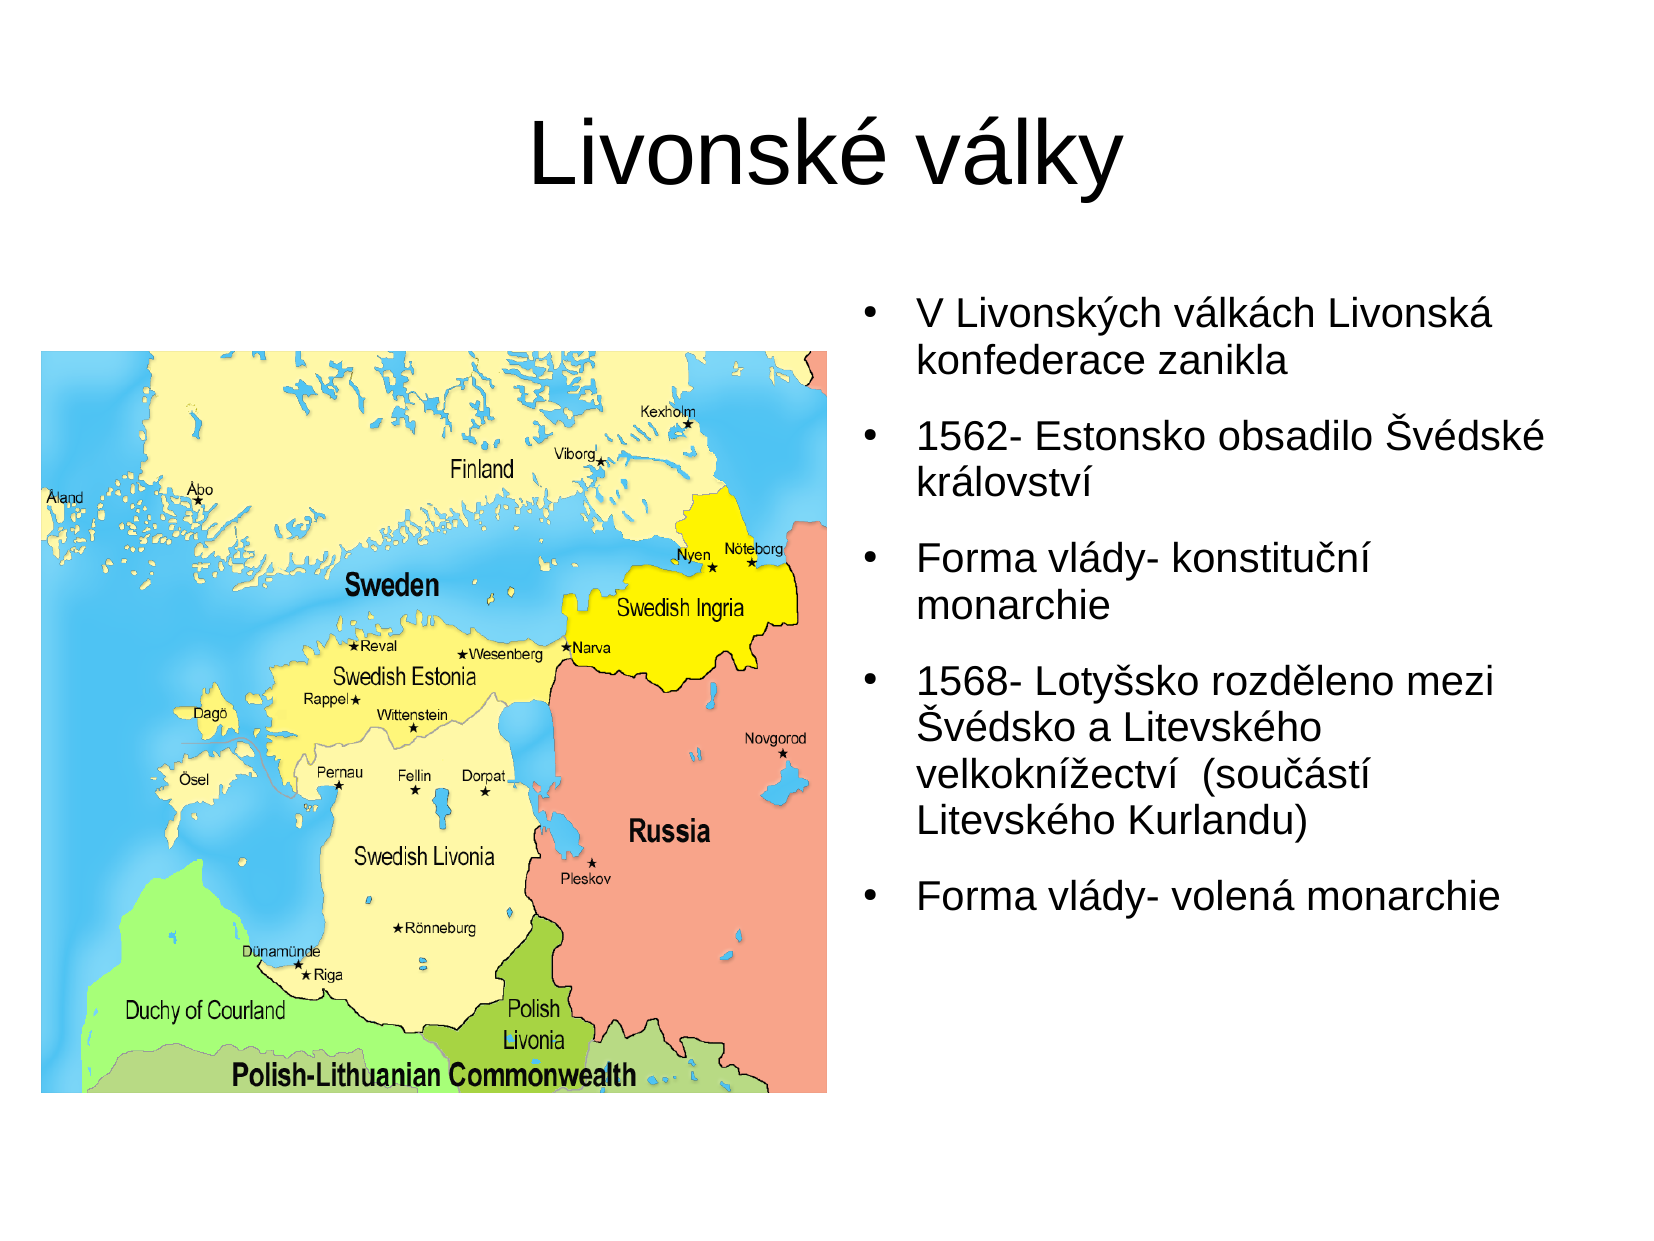

# Livonské války
V Livonských válkách Livonská konfederace zanikla
1562- Estonsko obsadilo Švédské království
Forma vlády- konstituční monarchie
1568- Lotyšsko rozděleno mezi Švédsko a Litevského velkoknížectví (součástí Litevského Kurlandu)
Forma vlády- volená monarchie